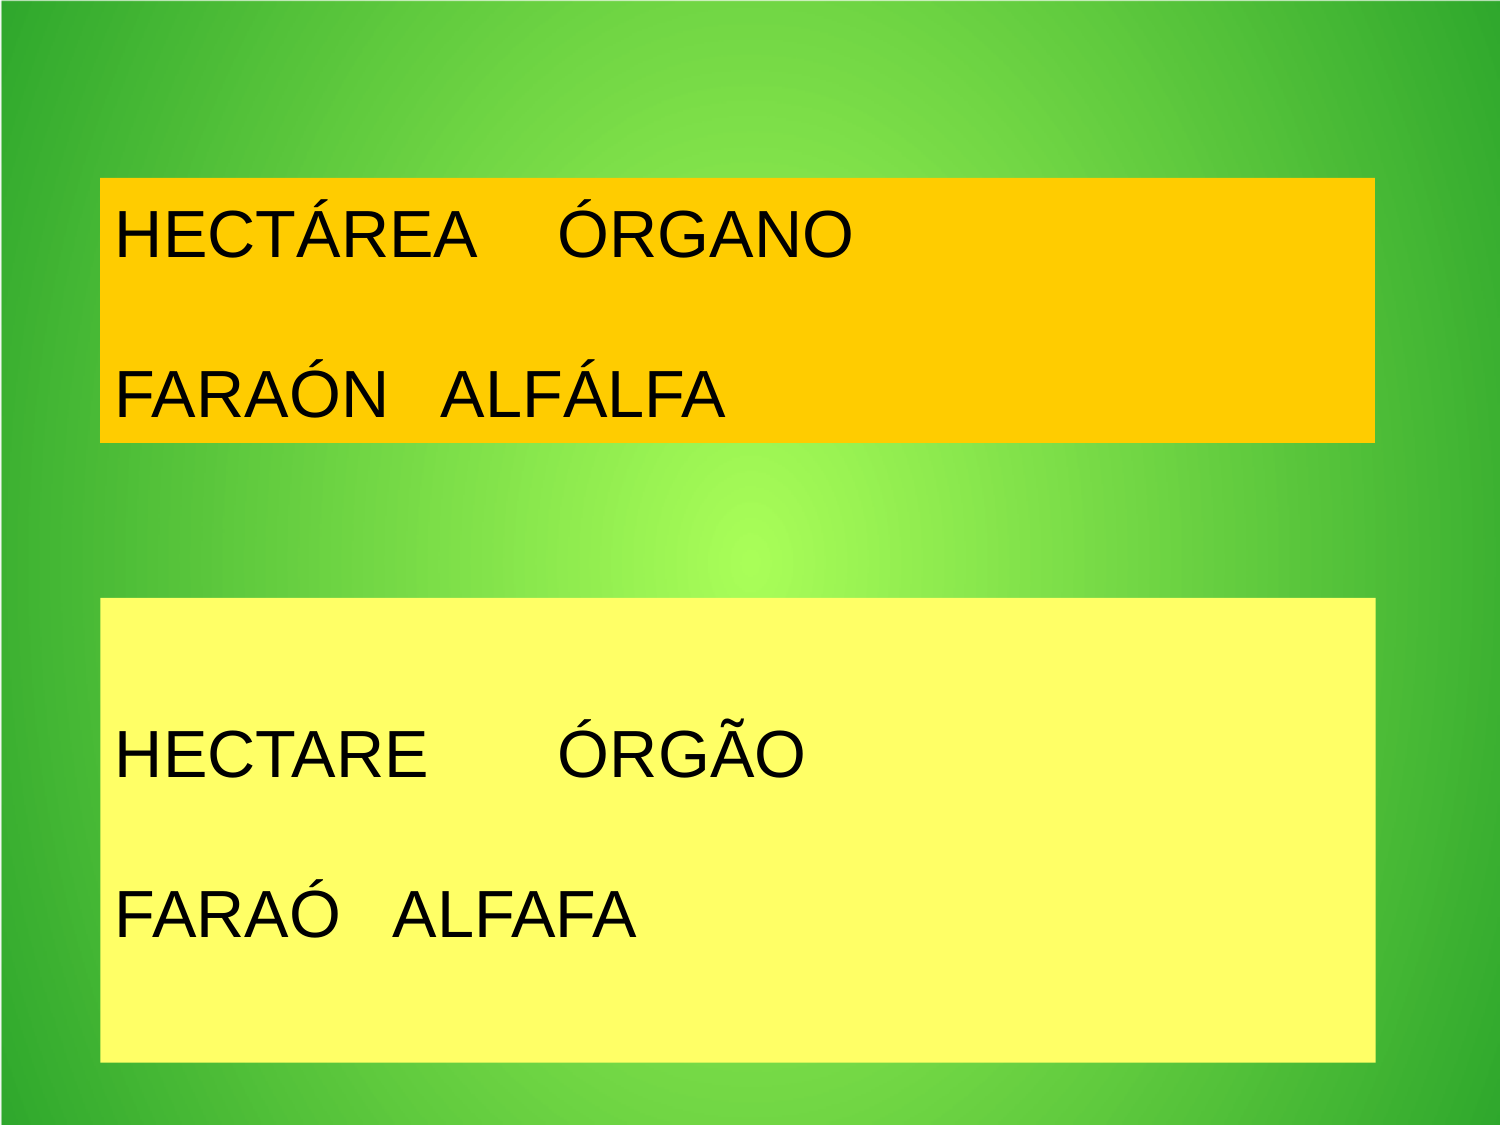

HECTÁREA		ÓRGANO
FARAÓN ALFÁLFA
HECTARE		ÓRGÃO
FARAÓ ALFAFA